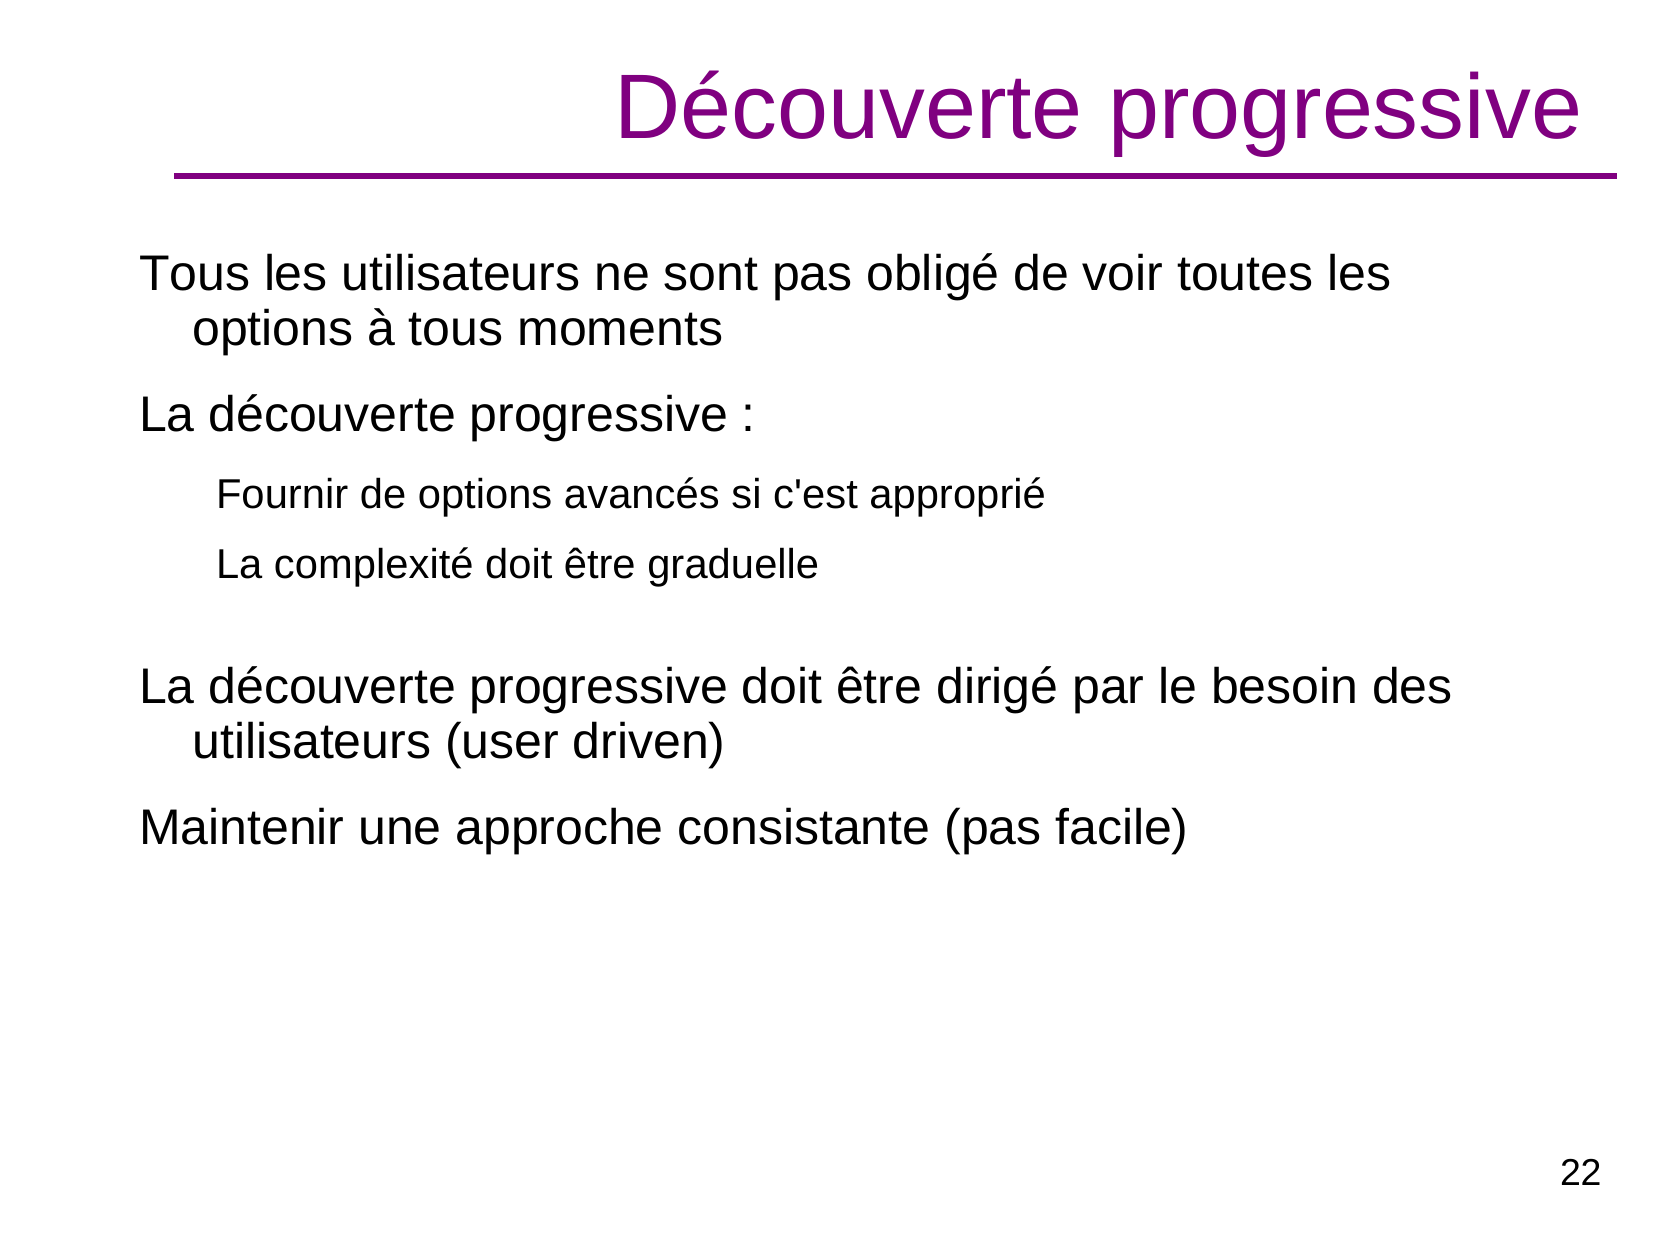

# Découverte progressive
Tous les utilisateurs ne sont pas obligé de voir toutes les options à tous moments
La découverte progressive :
Fournir de options avancés si c'est approprié
La complexité doit être graduelle
La découverte progressive doit être dirigé par le besoin des utilisateurs (user driven)
Maintenir une approche consistante (pas facile)